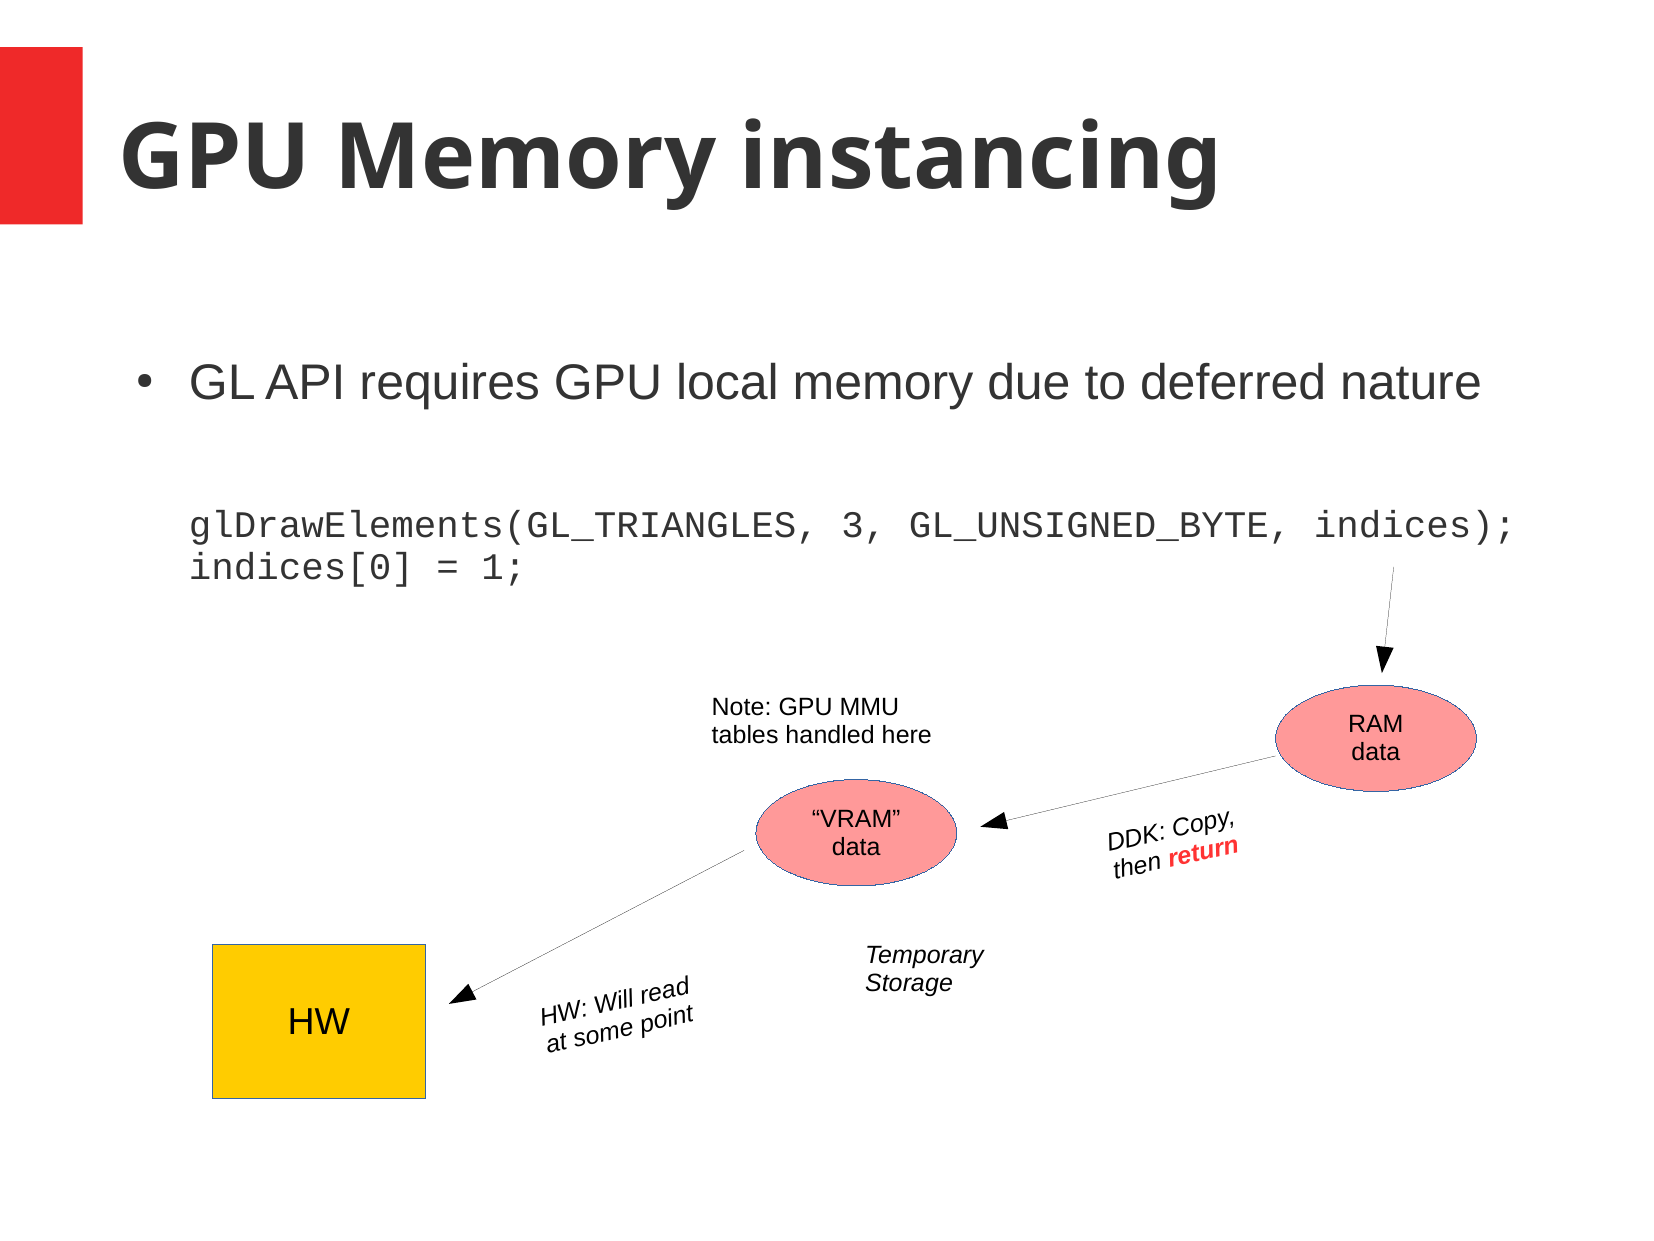

# GPU Memory instancing
GL API requires GPU local memory due to deferred nature
glDrawElements(GL_TRIANGLES, 3, GL_UNSIGNED_BYTE, indices);
indices[0] = 1;
Note: GPU MMU tables handled here
RAM
data
“VRAM”
data
DDK: Copy, then return
Temporary
Storage
HW
HW: Will read at some point